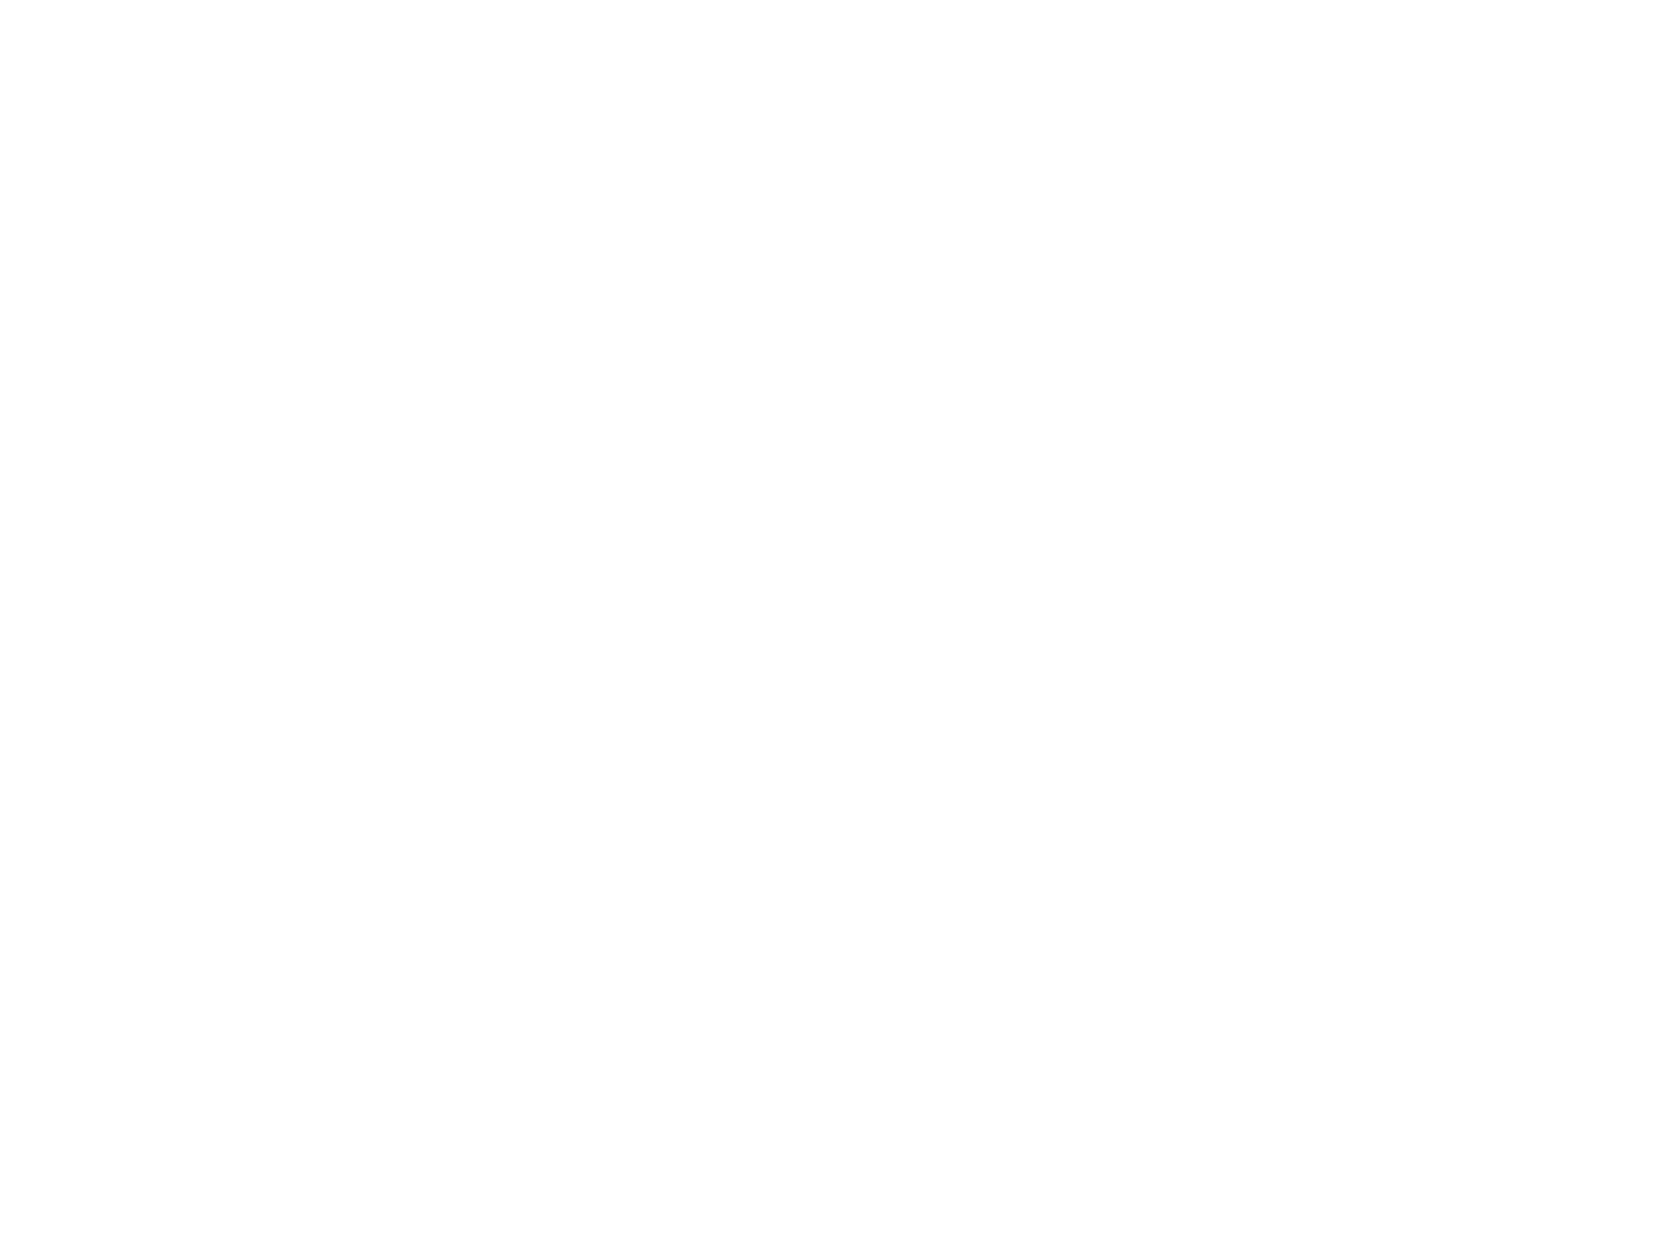

# The SHT30
The SHT30 is a digital temperature and humidity sensor based on the I2C bus
Here is its data sheet.
Temperature precision: +- 0.3 °C
Relative humidity: +- 3 %
Works on 2.4V – 5.5 V